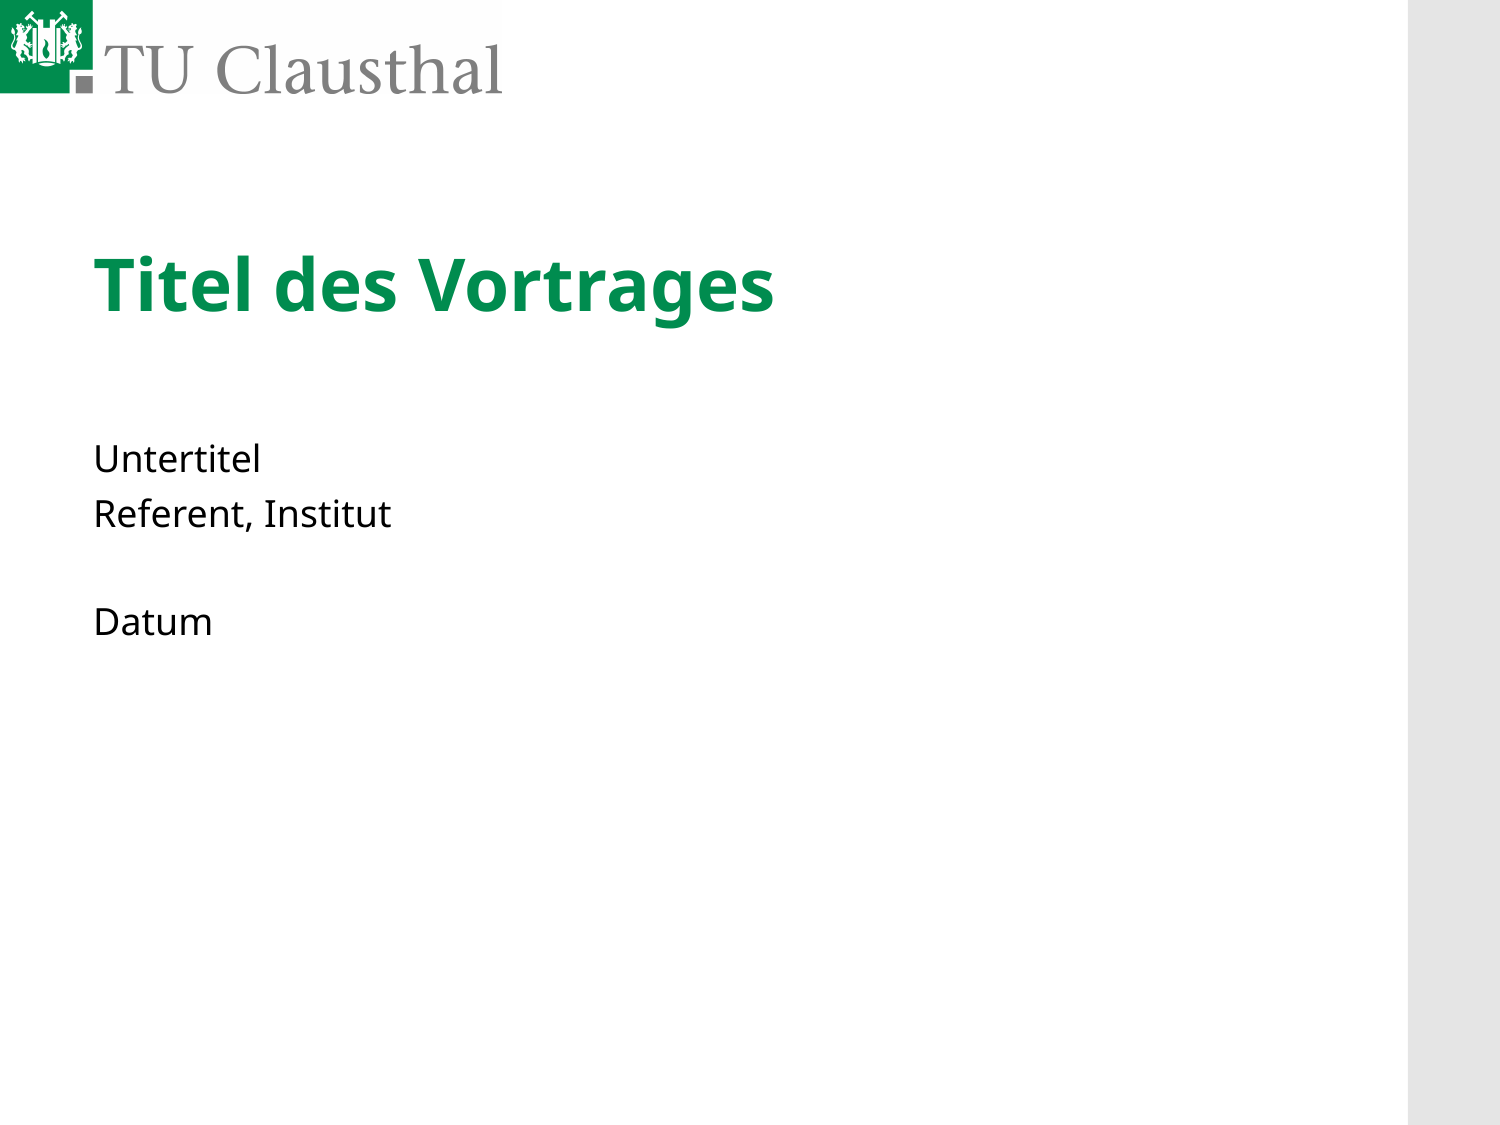

# Titel des Vortrages
Untertitel
Referent, Institut
Datum